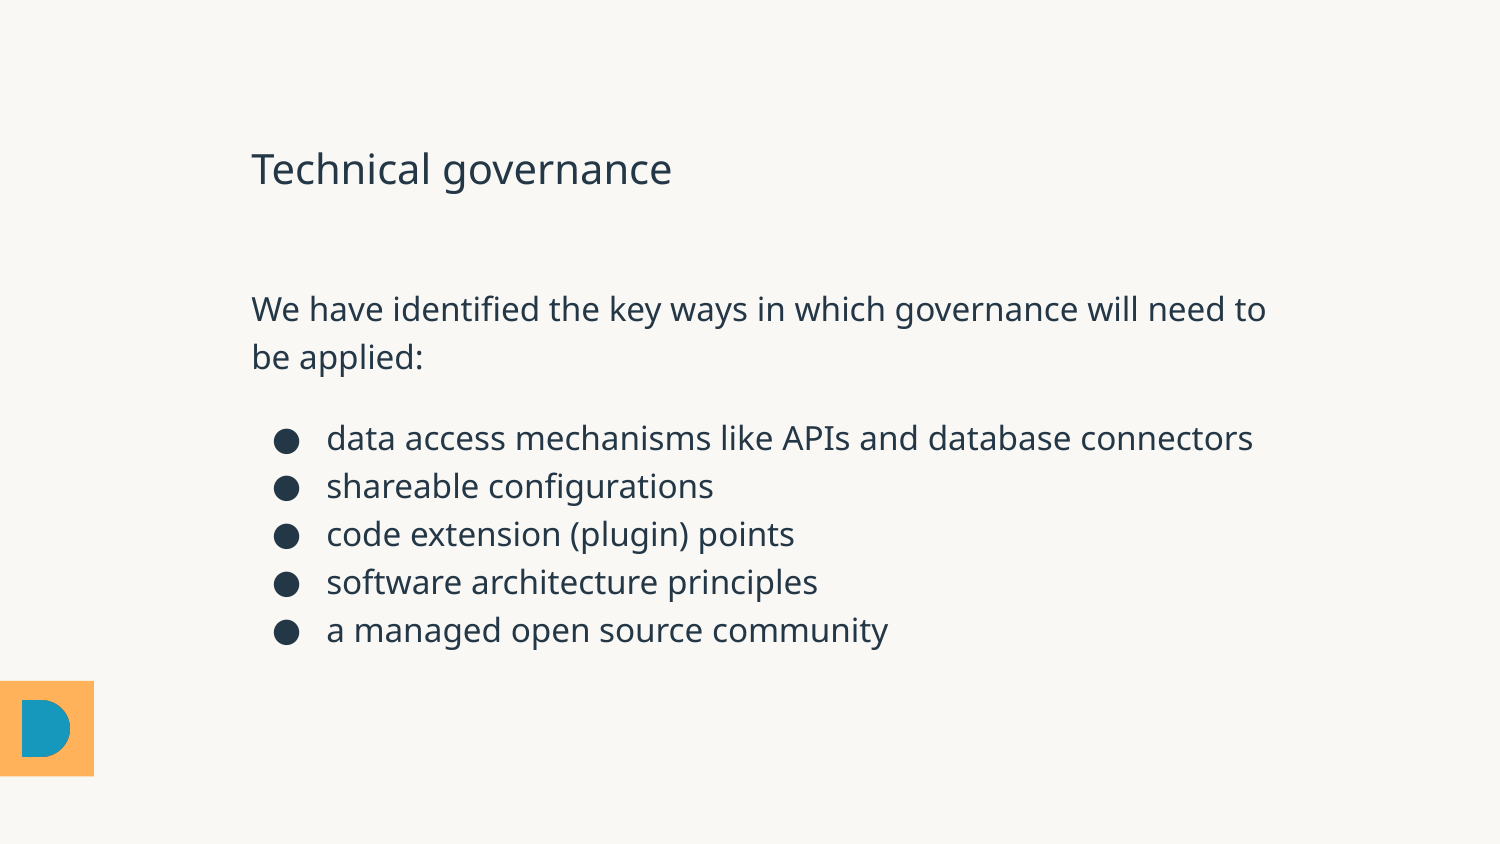

# Technical governance
We have identified the key ways in which governance will need to be applied:
data access mechanisms like APIs and database connectors
shareable configurations
code extension (plugin) points
software architecture principles
a managed open source community